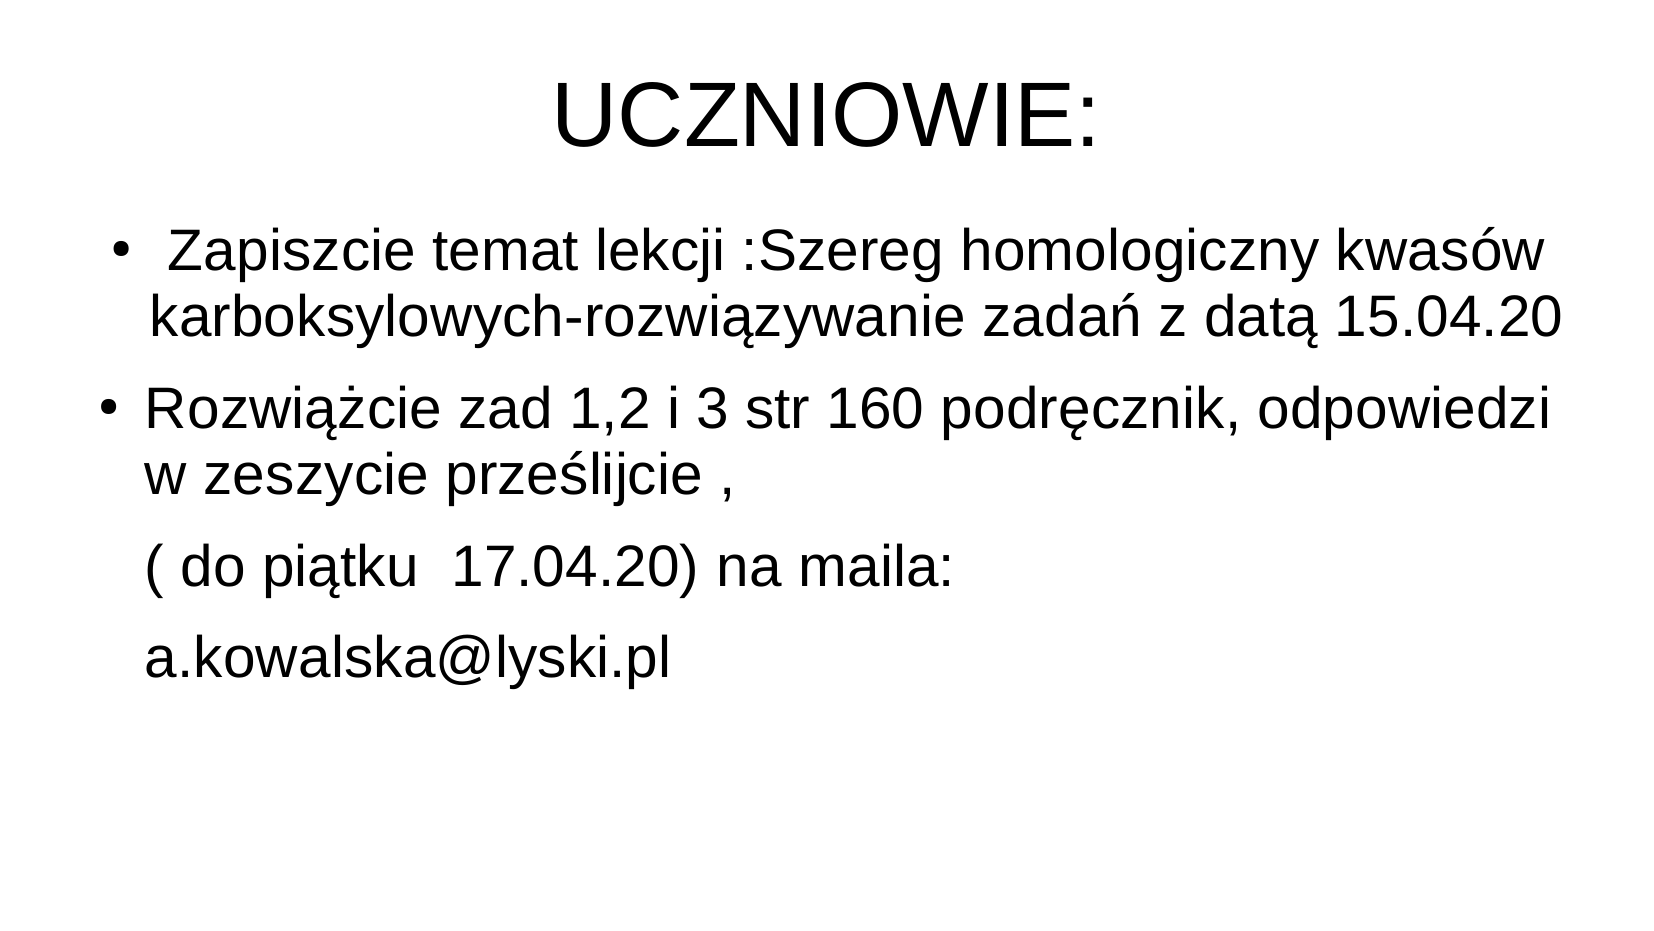

# UCZNIOWIE:
Zapiszcie temat lekcji :Szereg homologiczny kwasów karboksylowych-rozwiązywanie zadań z datą 15.04.20
Rozwiążcie zad 1,2 i 3 str 160 podręcznik, odpowiedzi w zeszycie prześlijcie ,
( do piątku 17.04.20) na maila:
a.kowalska@lyski.pl